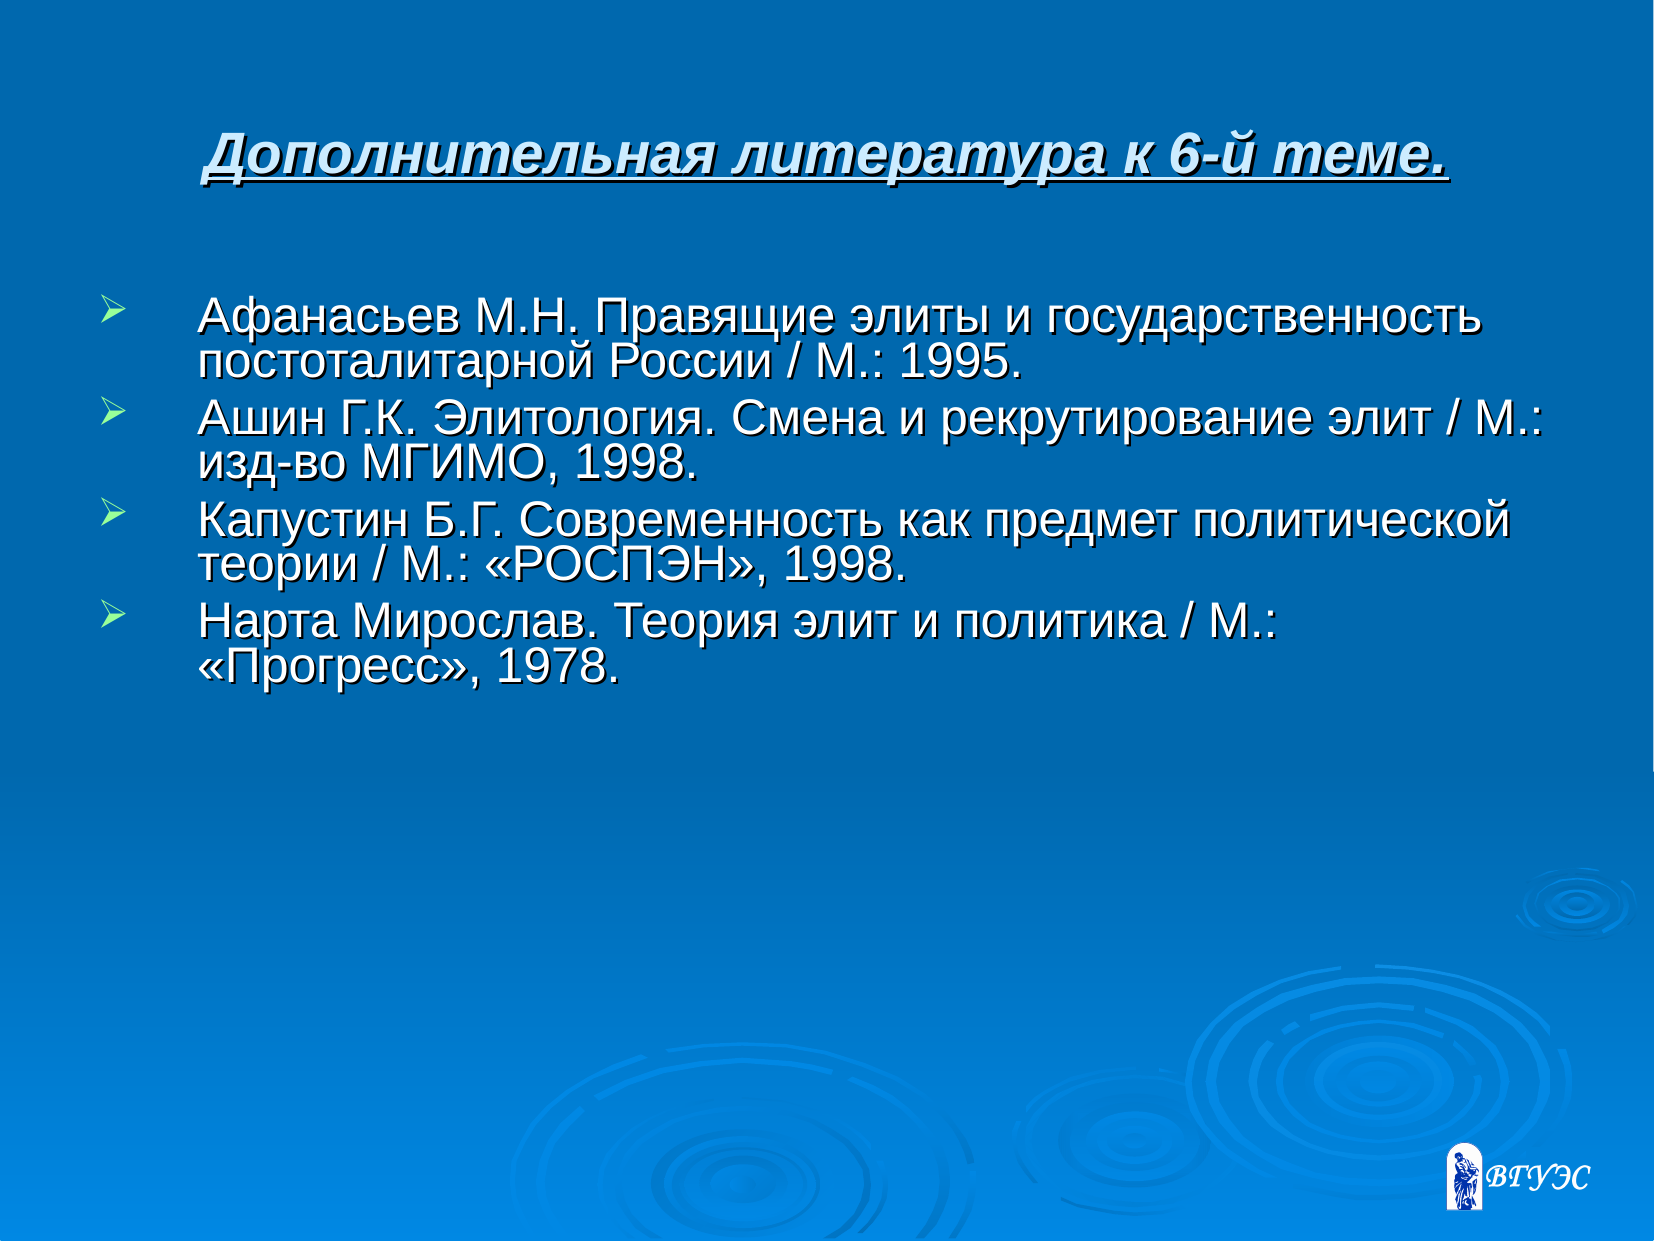

# Дополнительная литература к 6-й теме.
Афанасьев М.Н. Правящие элиты и государственность постоталитарной России / М.: 1995.
Ашин Г.К. Элитология. Смена и рекрутирование элит / М.: изд-во МГИМО, 1998.
Капустин Б.Г. Современность как предмет политической теории / М.: «РОСПЭН», 1998.
Нарта Мирослав. Теория элит и политика / М.: «Прогресс», 1978.